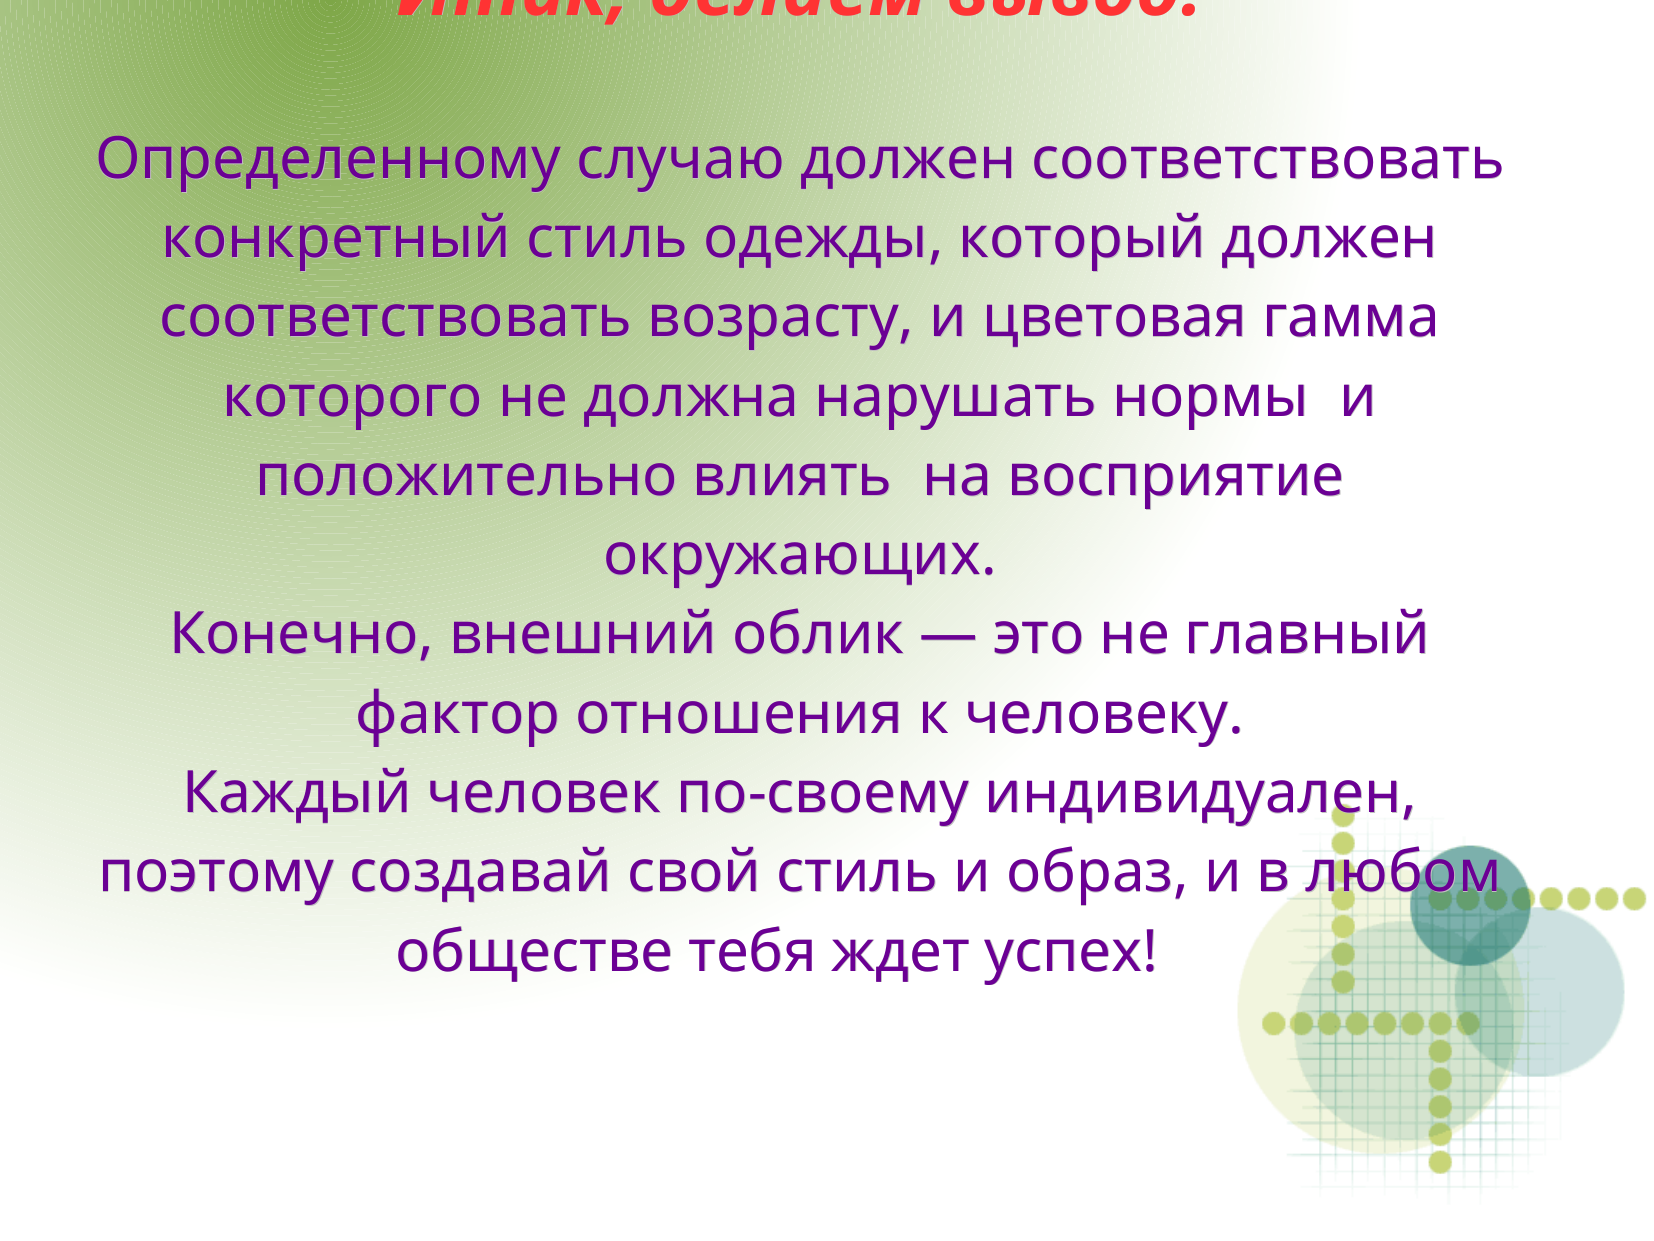

# Итак, делаем вывод: Определенному случаю должен соответствовать конкретный стиль одежды, который должен соответствовать возрасту, и цветовая гамма которого не должна нарушать нормы и положительно влиять на восприятие окружающих. Конечно, внешний облик — это не главный фактор отношения к человеку. Каждый человек по-своему индивидуален, поэтому создавай свой стиль и образ, и в любом обществе тебя ждет успех!